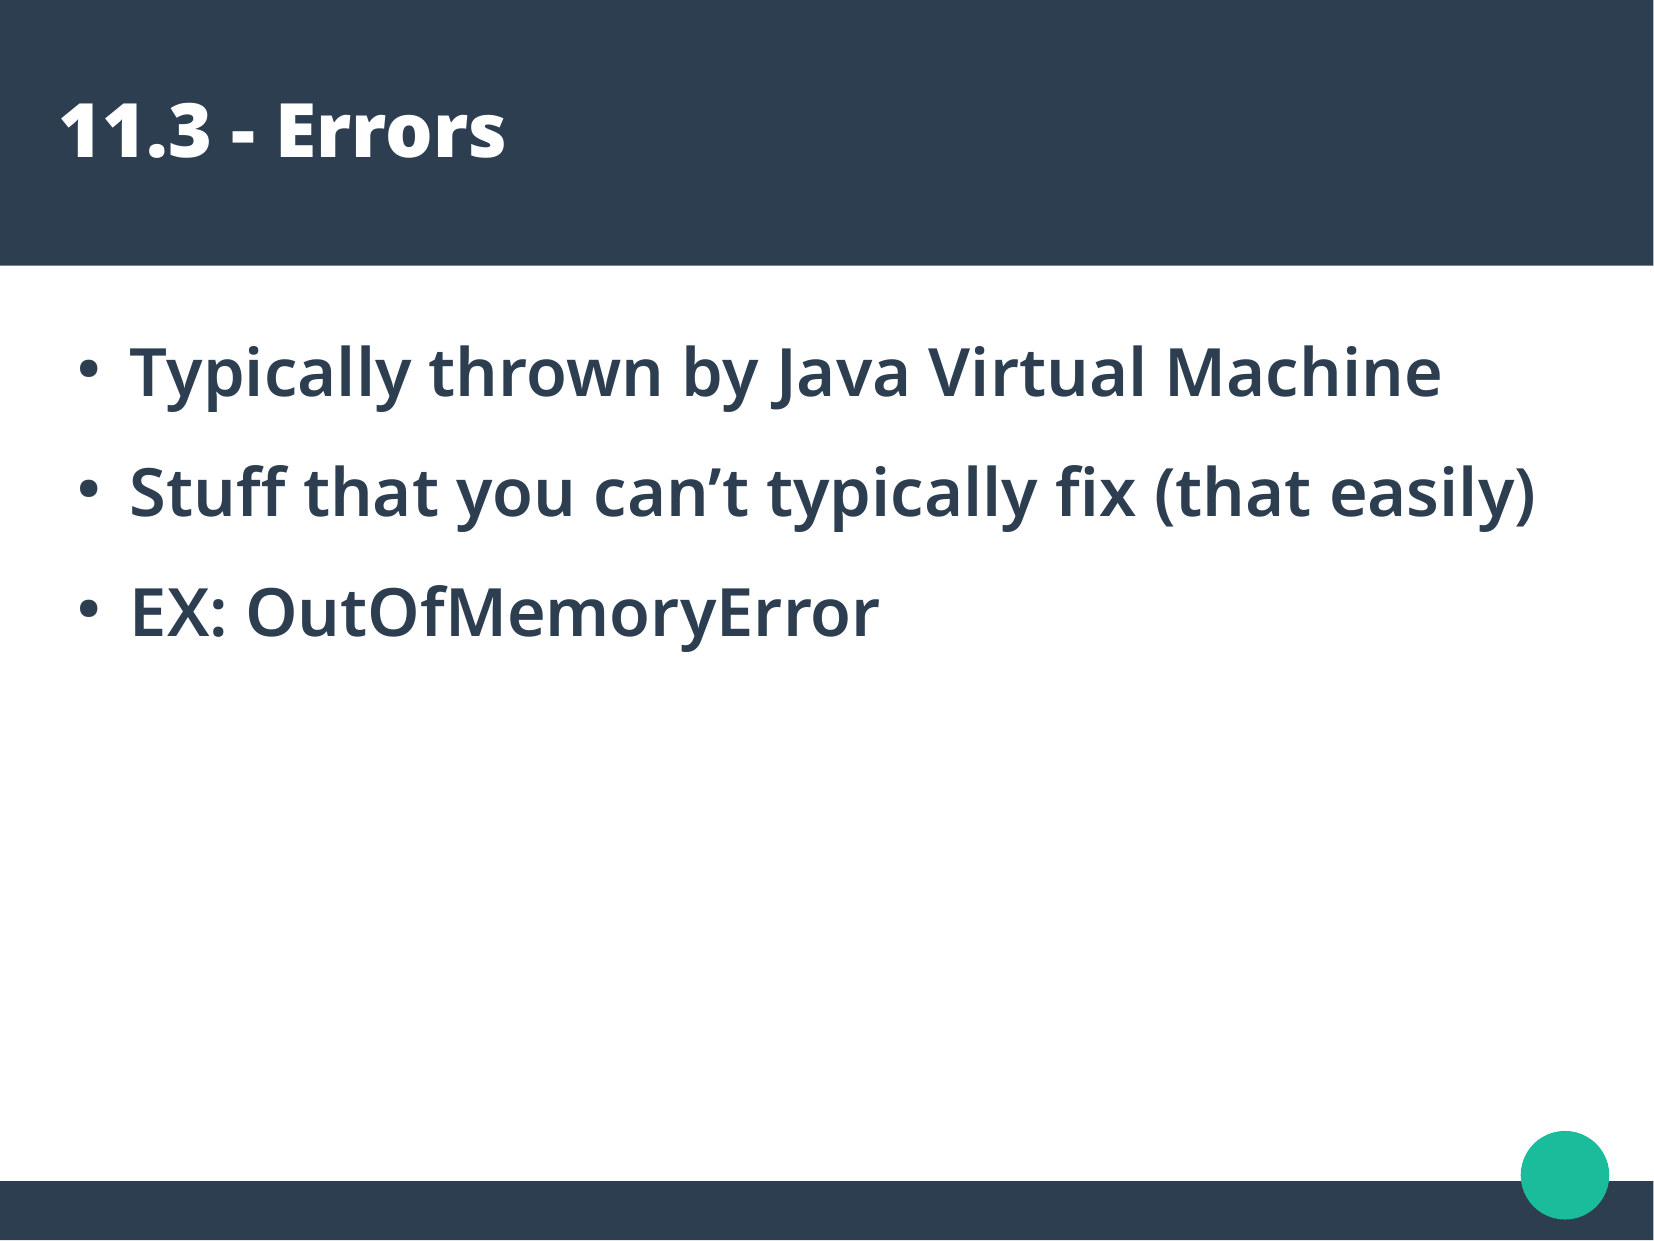

# 11.3 - Errors
Typically thrown by Java Virtual Machine
Stuff that you can’t typically fix (that easily)
EX: OutOfMemoryError